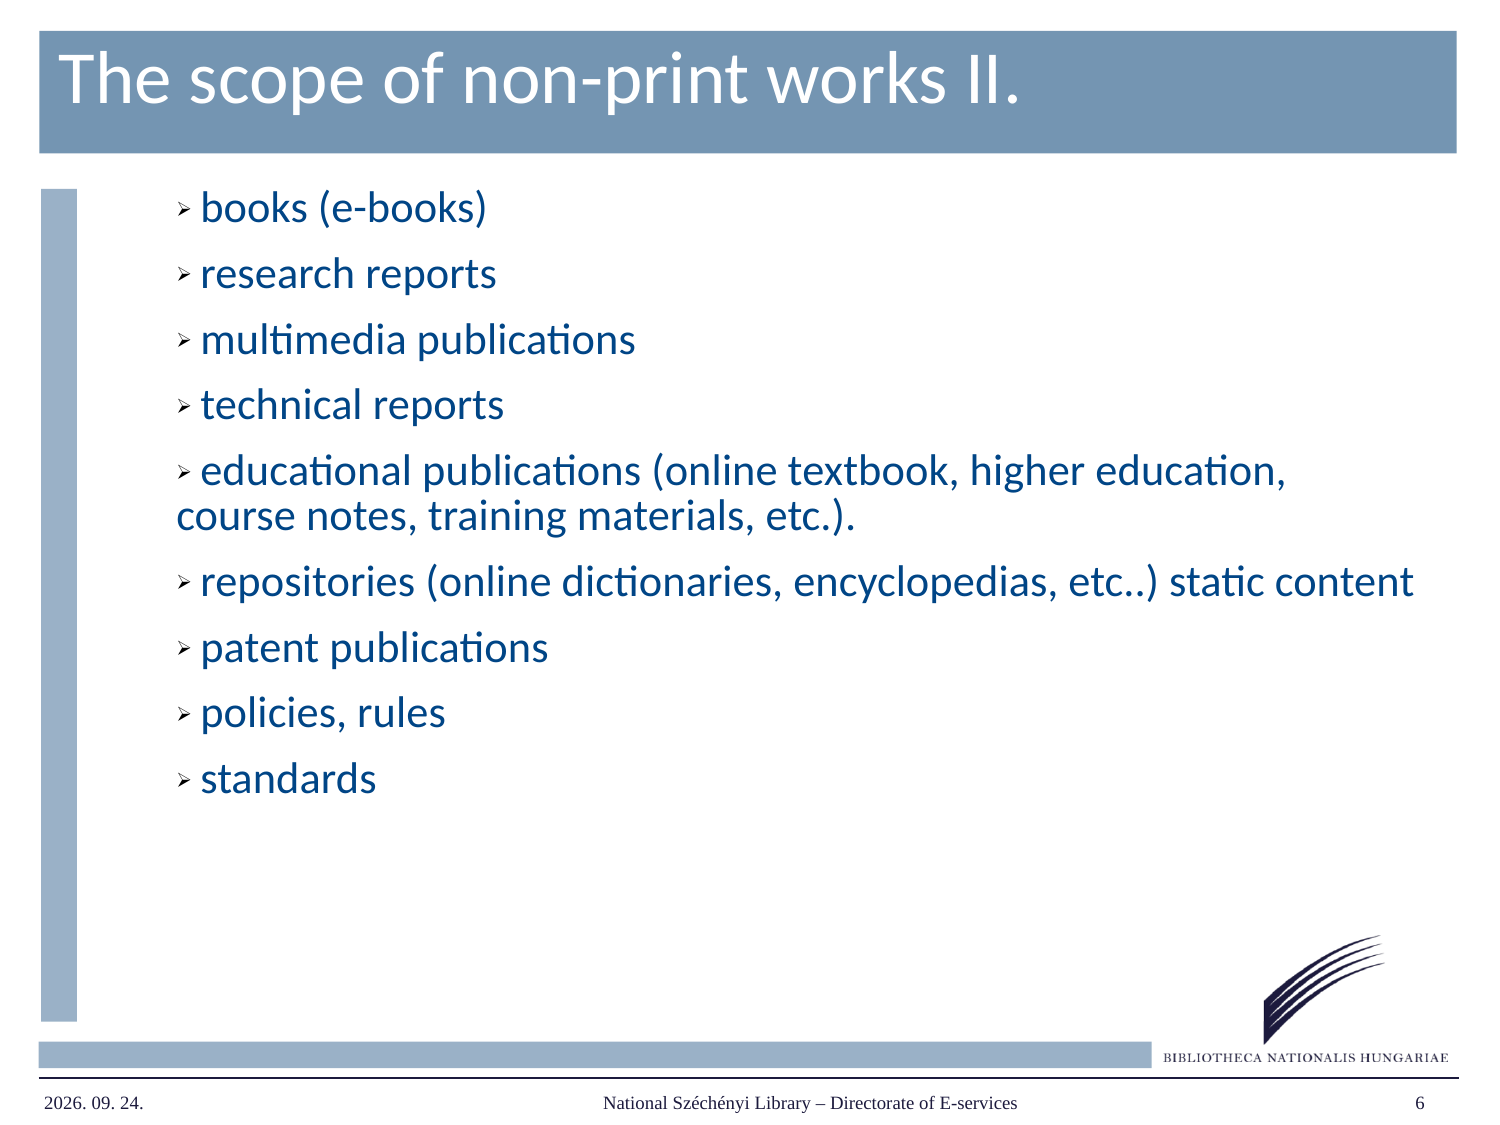

# The scope of non-print works II.
 books (e-books)
 research reports
 multimedia publications
 technical reports
 educational publications (online textbook, higher education, course notes, training materials, etc.).
 repositories (online dictionaries, encyclopedias, etc..) static content
 patent publications
 policies, rules
 standards